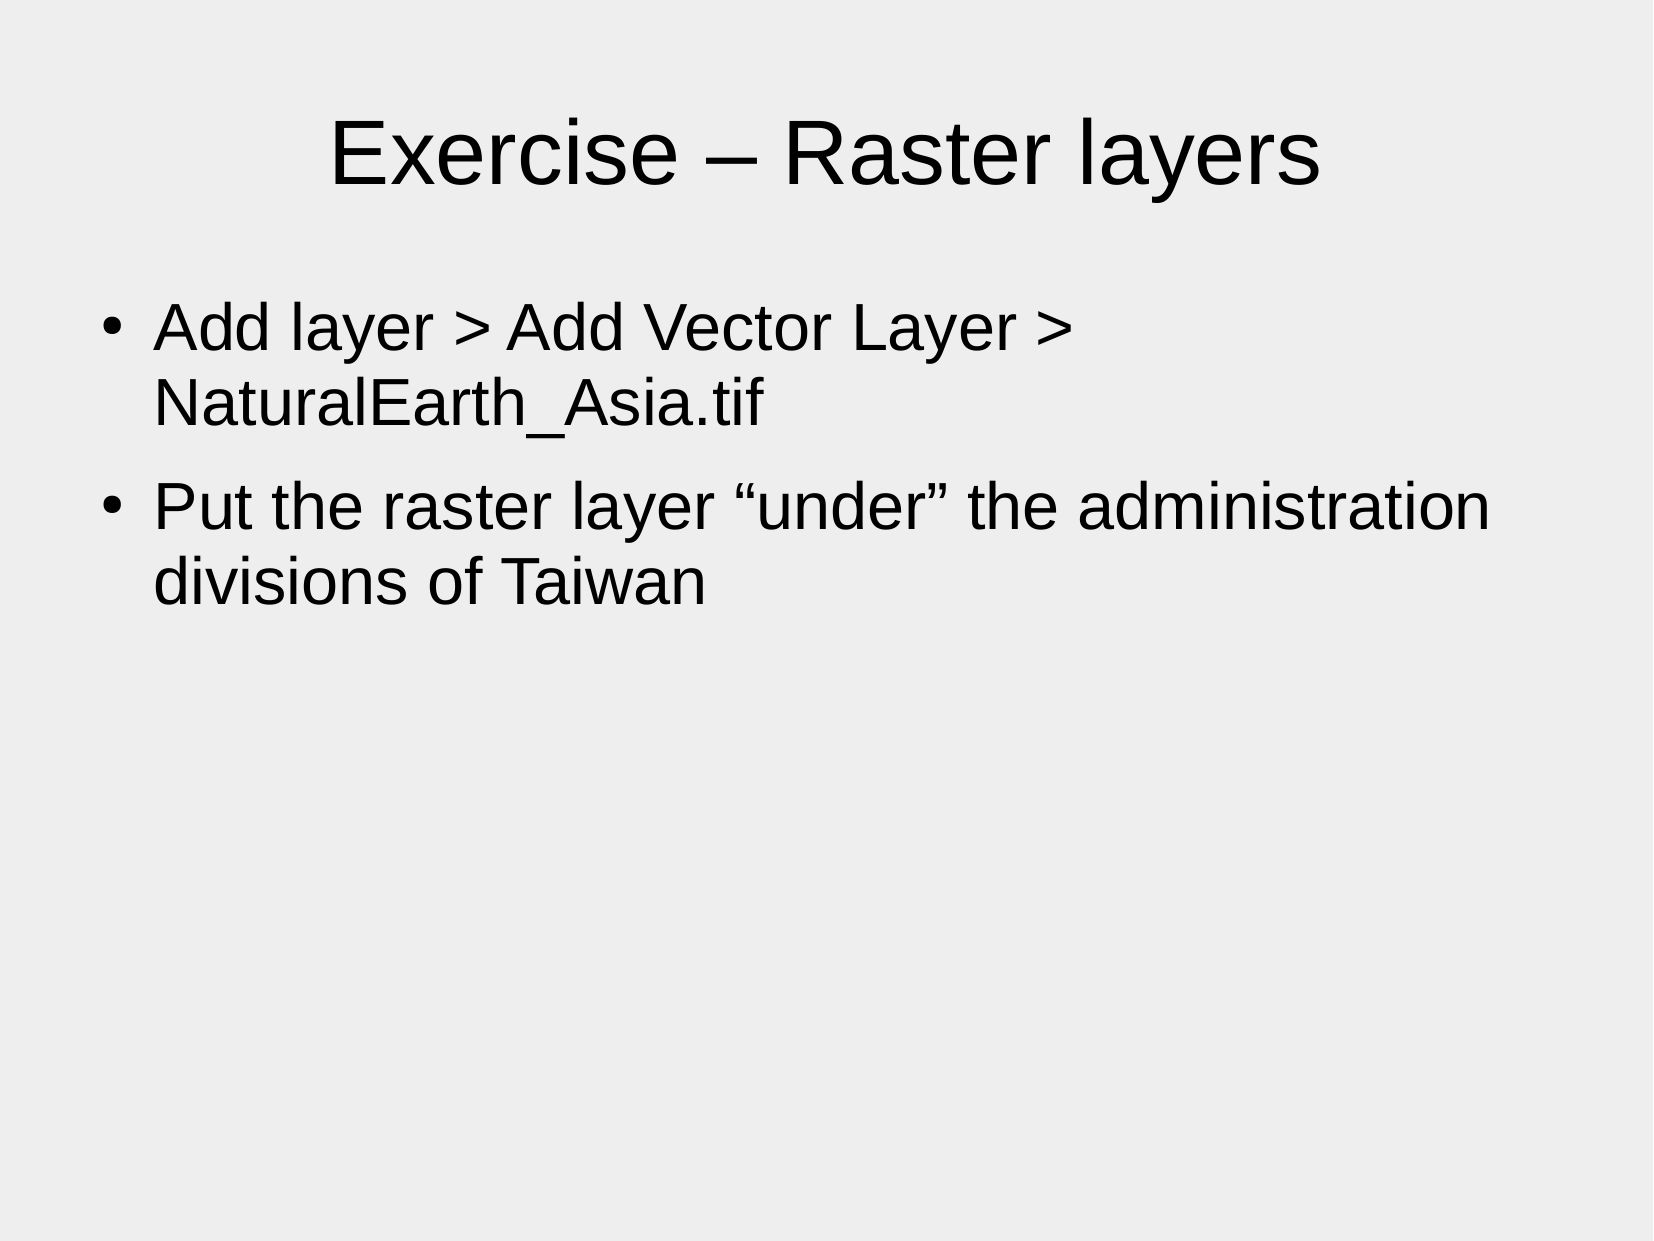

# Exercise – Raster layers
Add layer > Add Vector Layer > NaturalEarth_Asia.tif
Put the raster layer “under” the administration divisions of Taiwan